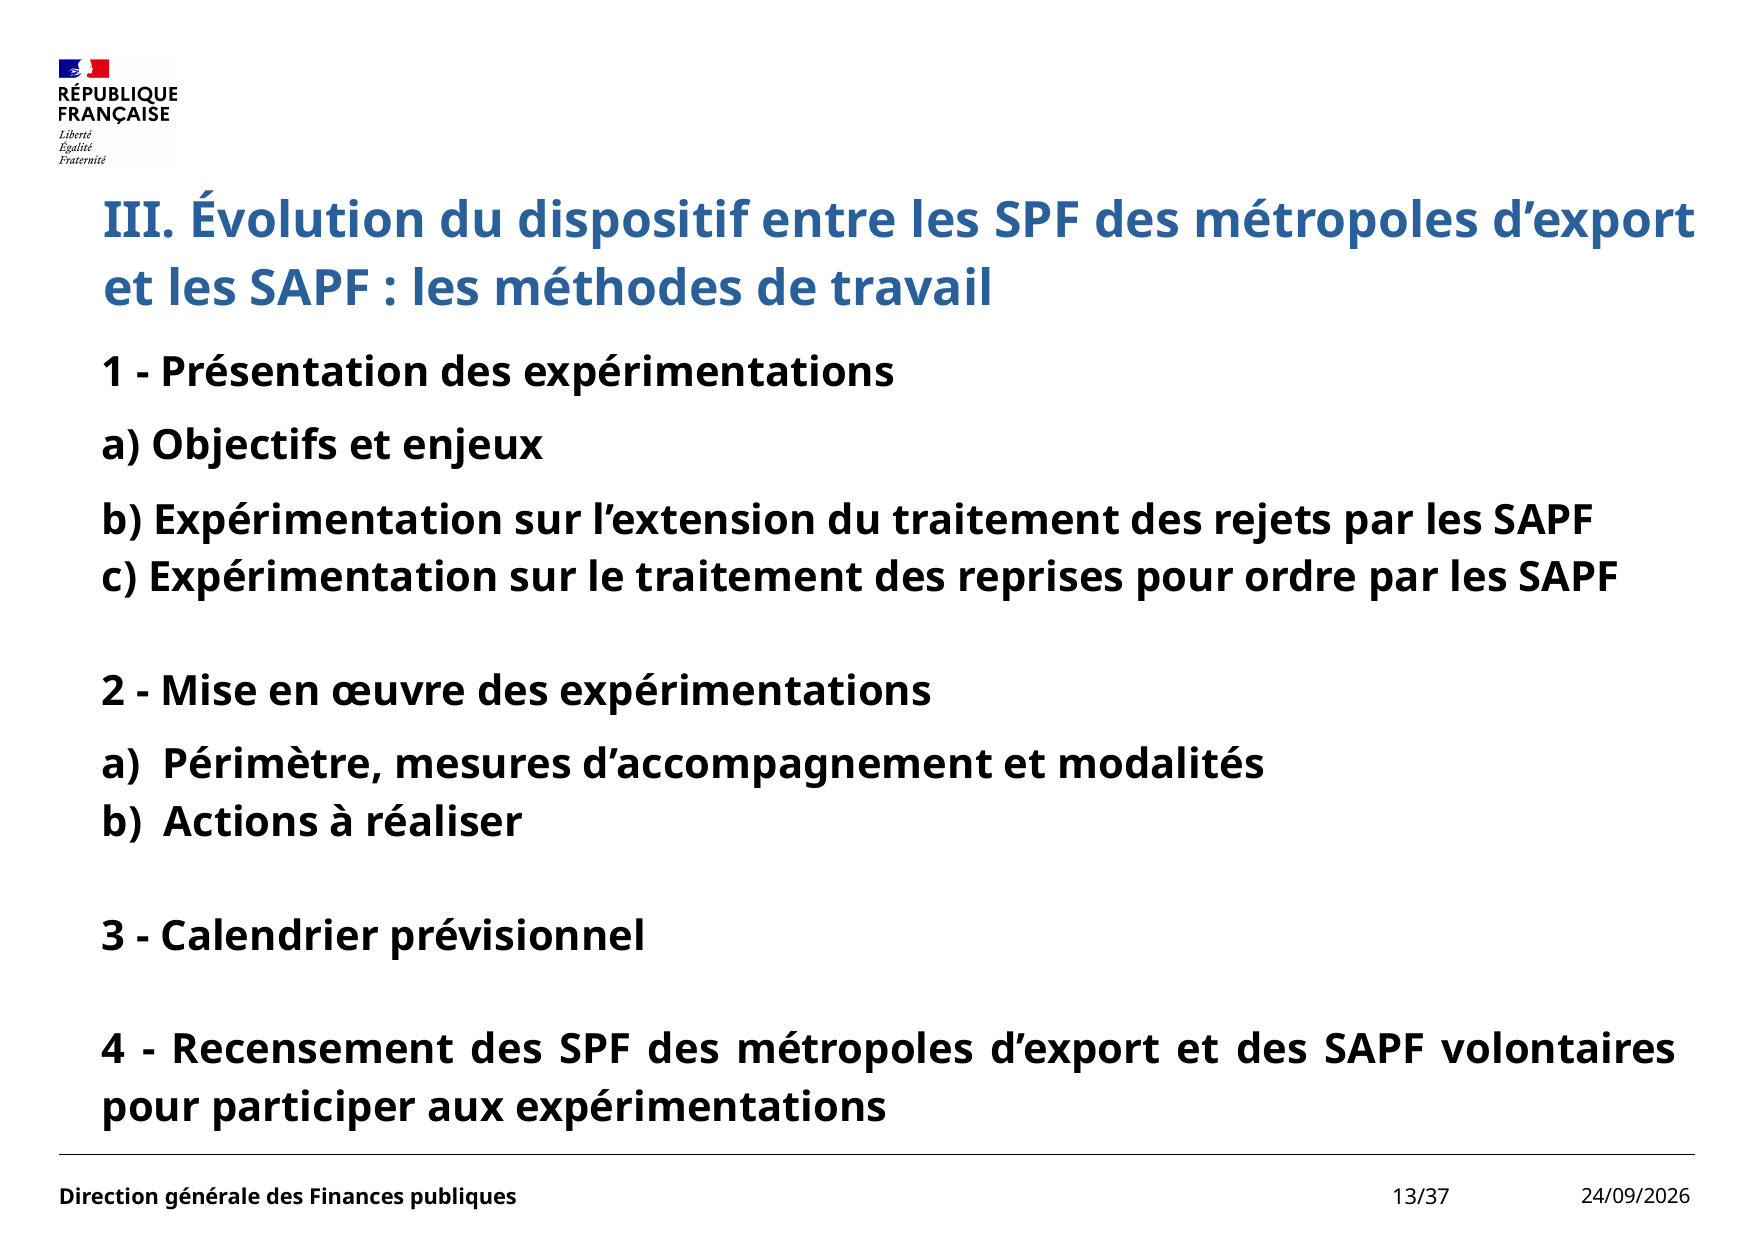

III. Évolution du dispositif entre les SPF des métropoles d’export et les SAPF : les méthodes de travail
1 - Présentation des expérimentations
a) Objectifs et enjeux
b) Expérimentation sur l’extension du traitement des rejets par les SAPF
c) Expérimentation sur le traitement des reprises pour ordre par les SAPF
2 - Mise en œuvre des expérimentations
a) Périmètre, mesures d’accompagnement et modalités
b) Actions à réaliser
3 - Calendrier prévisionnel
4 - Recensement des SPF des métropoles d’export et des SAPF volontaires pour participer aux expérimentations